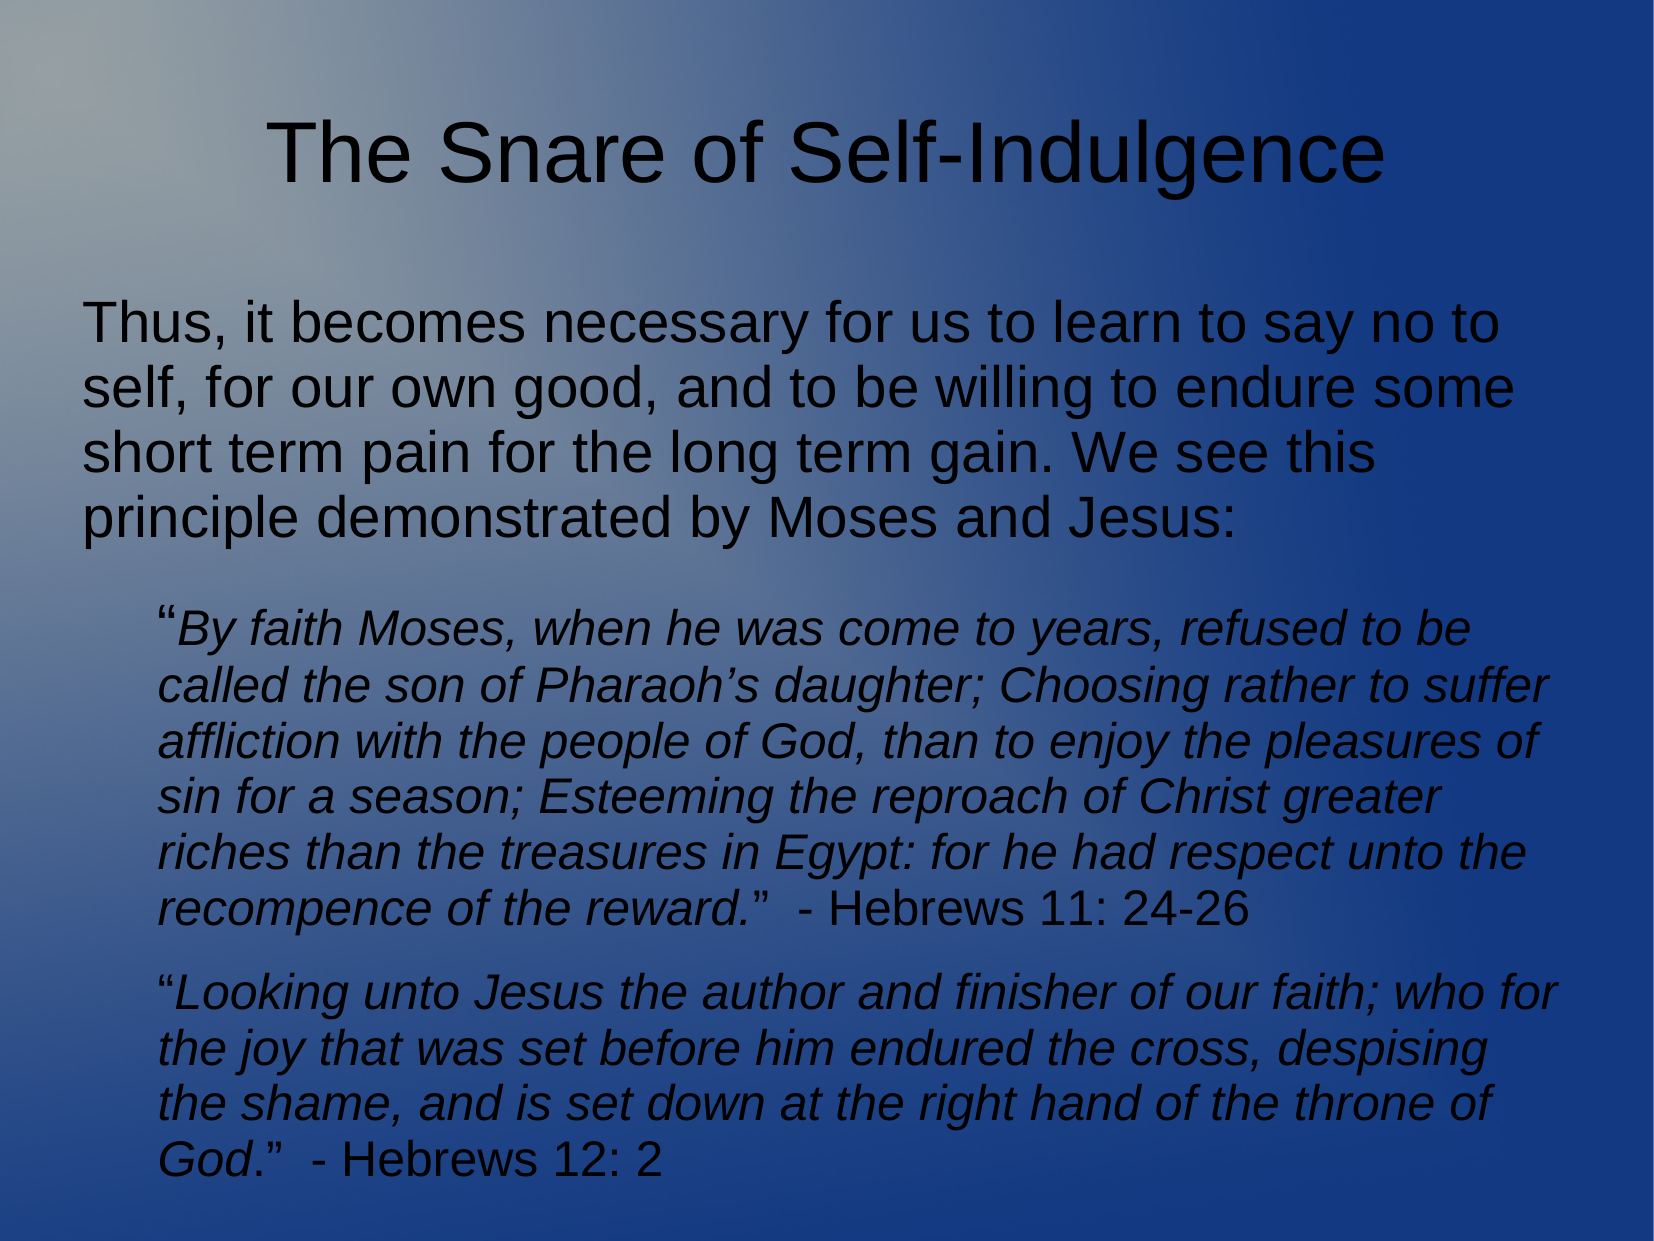

# The Snare of Self-Indulgence
Thus, it becomes necessary for us to learn to say no to self, for our own good, and to be willing to endure some short term pain for the long term gain. We see this principle demonstrated by Moses and Jesus:
	“By faith Moses, when he was come to years, refused to be 		called the son of Pharaoh’s daughter; Choosing rather to suffer 	affliction with the people of God, than to enjoy the pleasures of 	sin for a season; Esteeming the reproach of Christ greater 		riches than the treasures in Egypt: for he had respect unto the 	recompence of the reward.” - Hebrews 11: 24-26
	“Looking unto Jesus the author and finisher of our faith; who for 	the joy that was set before him endured the cross, despising 		the shame, and is set down at the right hand of the throne of 		God.” - Hebrews 12: 2